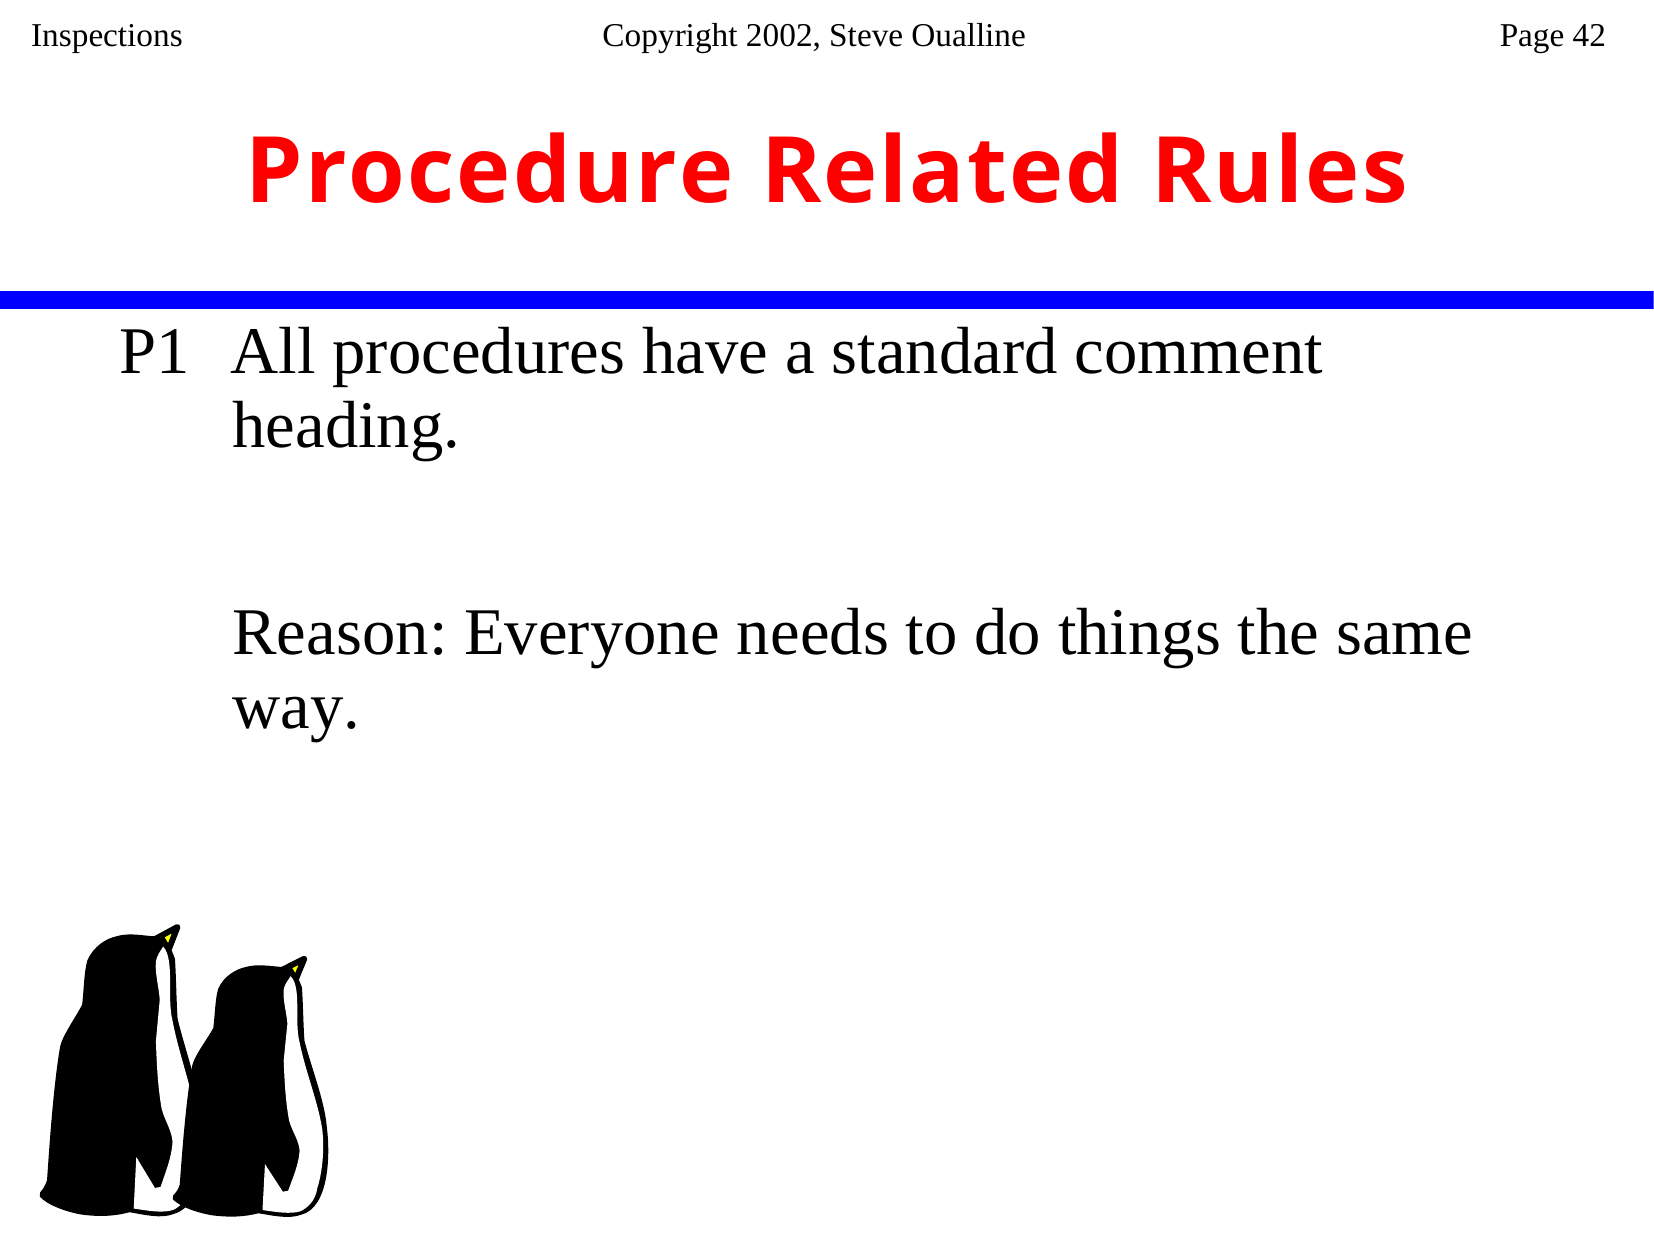

# Procedure Related Rules
P1	All procedures have a standard comment heading.
Reason: Everyone needs to do things the same way.